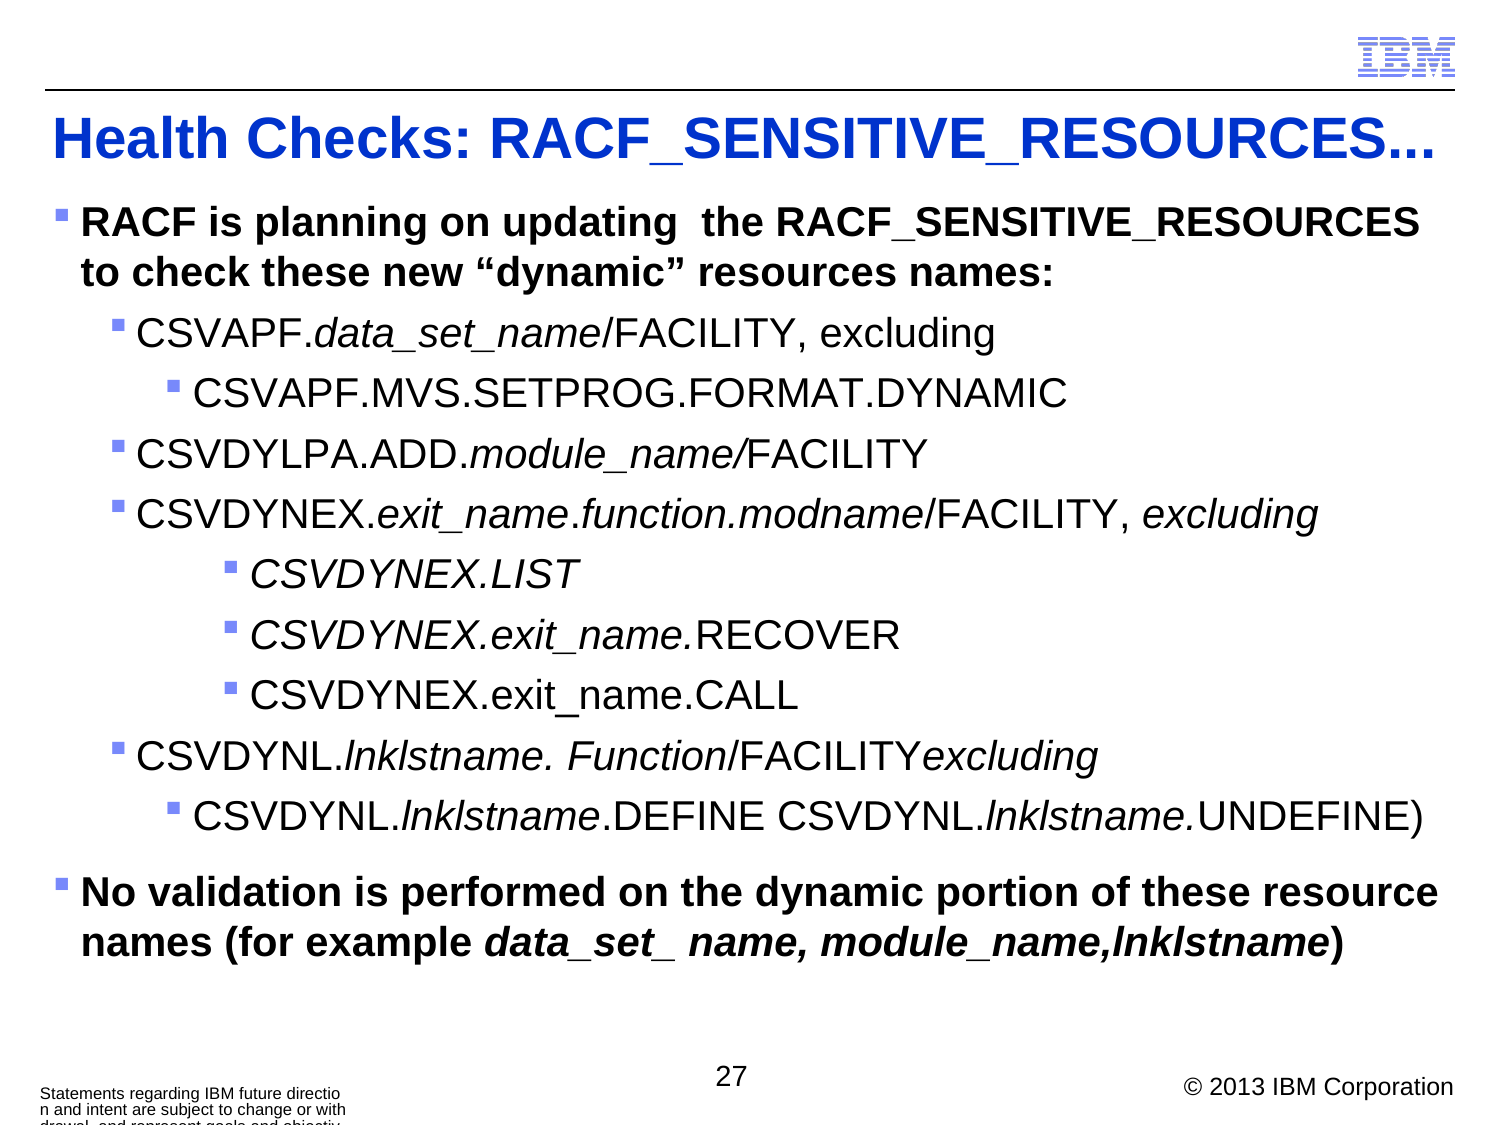

# Health Checks: RACF_SENSITIVE_RESOURCES...
RACF is planning on updating the RACF_SENSITIVE_RESOURCES to check these new “dynamic” resources names:
CSVAPF.data_set_name/FACILITY, excluding
CSVAPF.MVS.SETPROG.FORMAT.DYNAMIC
CSVDYLPA.ADD.module_name/FACILITY
CSVDYNEX.exit_name.function.modname/FACILITY, excluding
CSVDYNEX.LIST
CSVDYNEX.exit_name.RECOVER
CSVDYNEX.exit_name.CALL
CSVDYNL.lnklstname. Function/FACILITYexcluding
CSVDYNL.lnklstname.DEFINE CSVDYNL.lnklstname.UNDEFINE)
No validation is performed on the dynamic portion of these resource names (for example data_set_ name, module_name,lnklstname)
27
Statements regarding IBM future direction and intent are subject to change or withdrawal, and represent goals and objectives only.